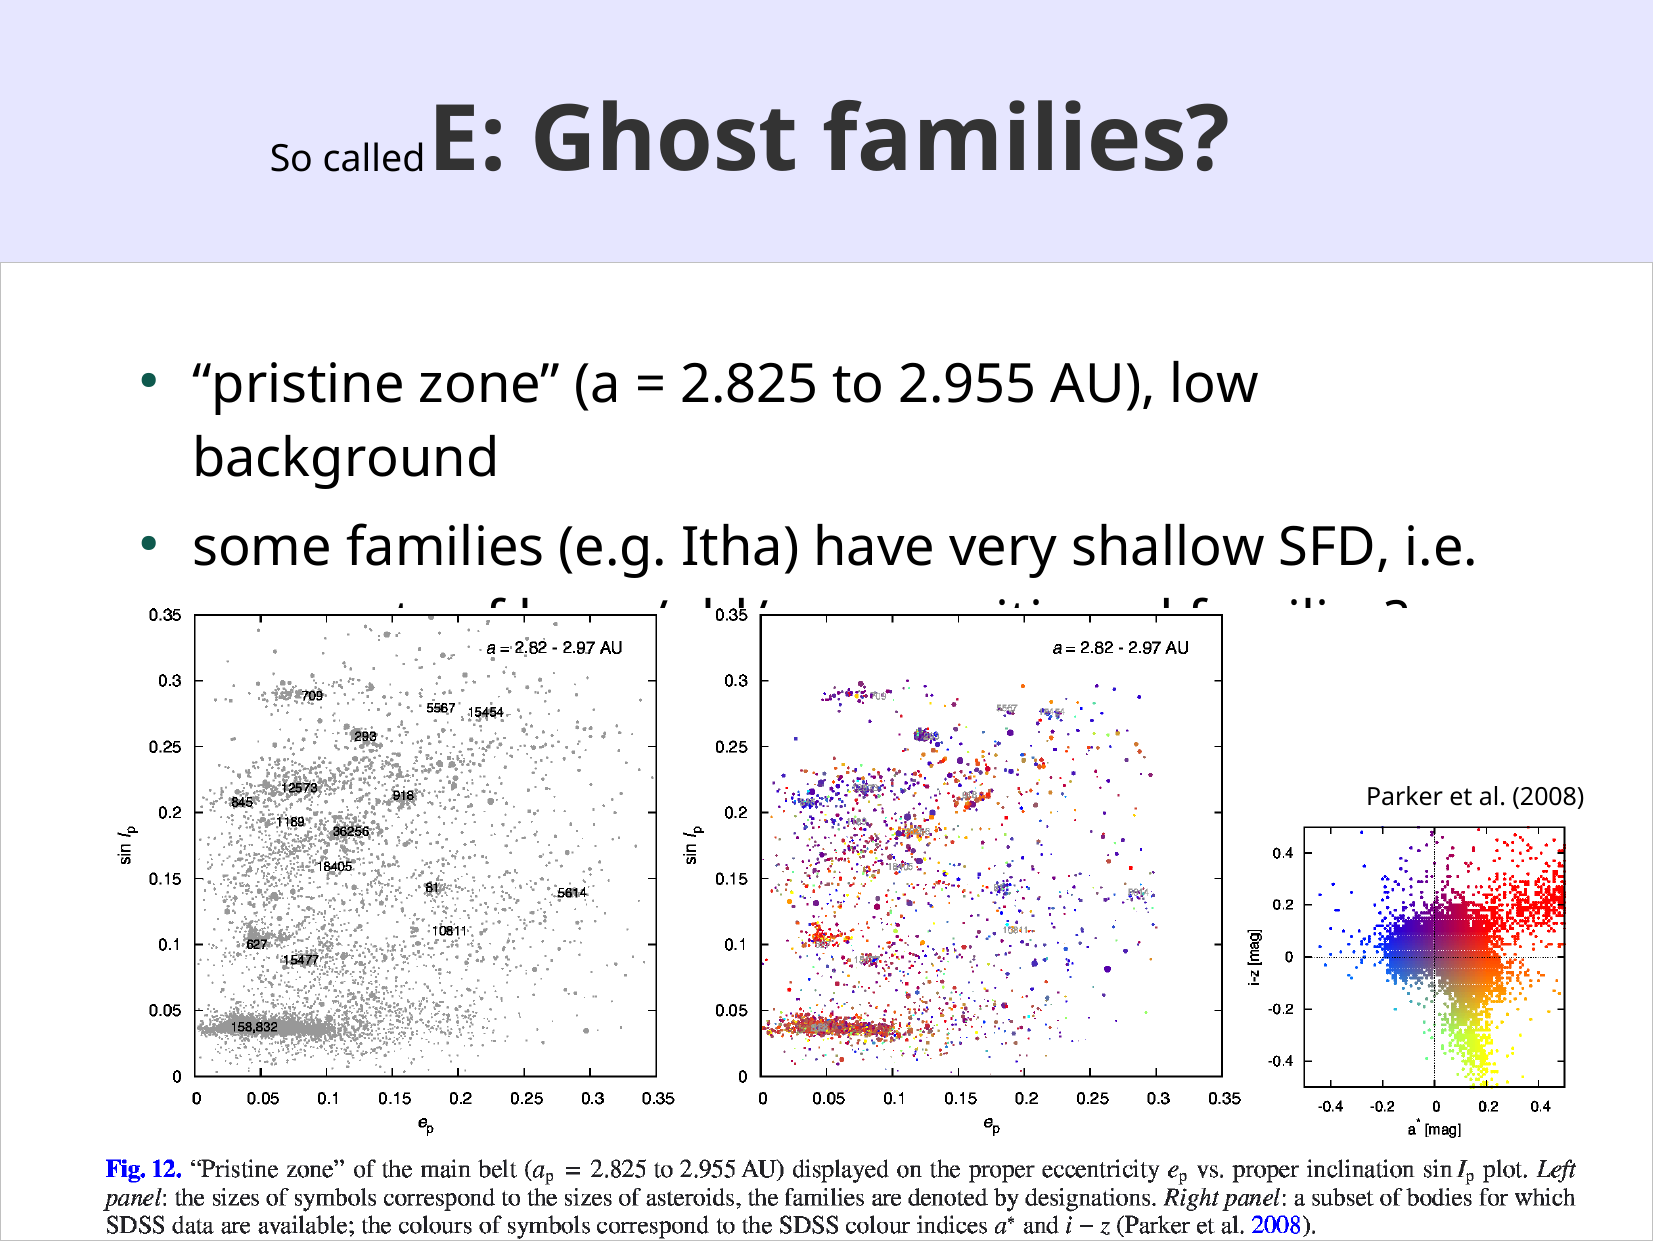

# E: Ghost families?
So called
“pristine zone” (a = 2.825 to 2.955 AU), low background
some families (e.g. Itha) have very shallow SFD, i.e. remnants of large/old/communitioned families?
Parker et al. (2008)